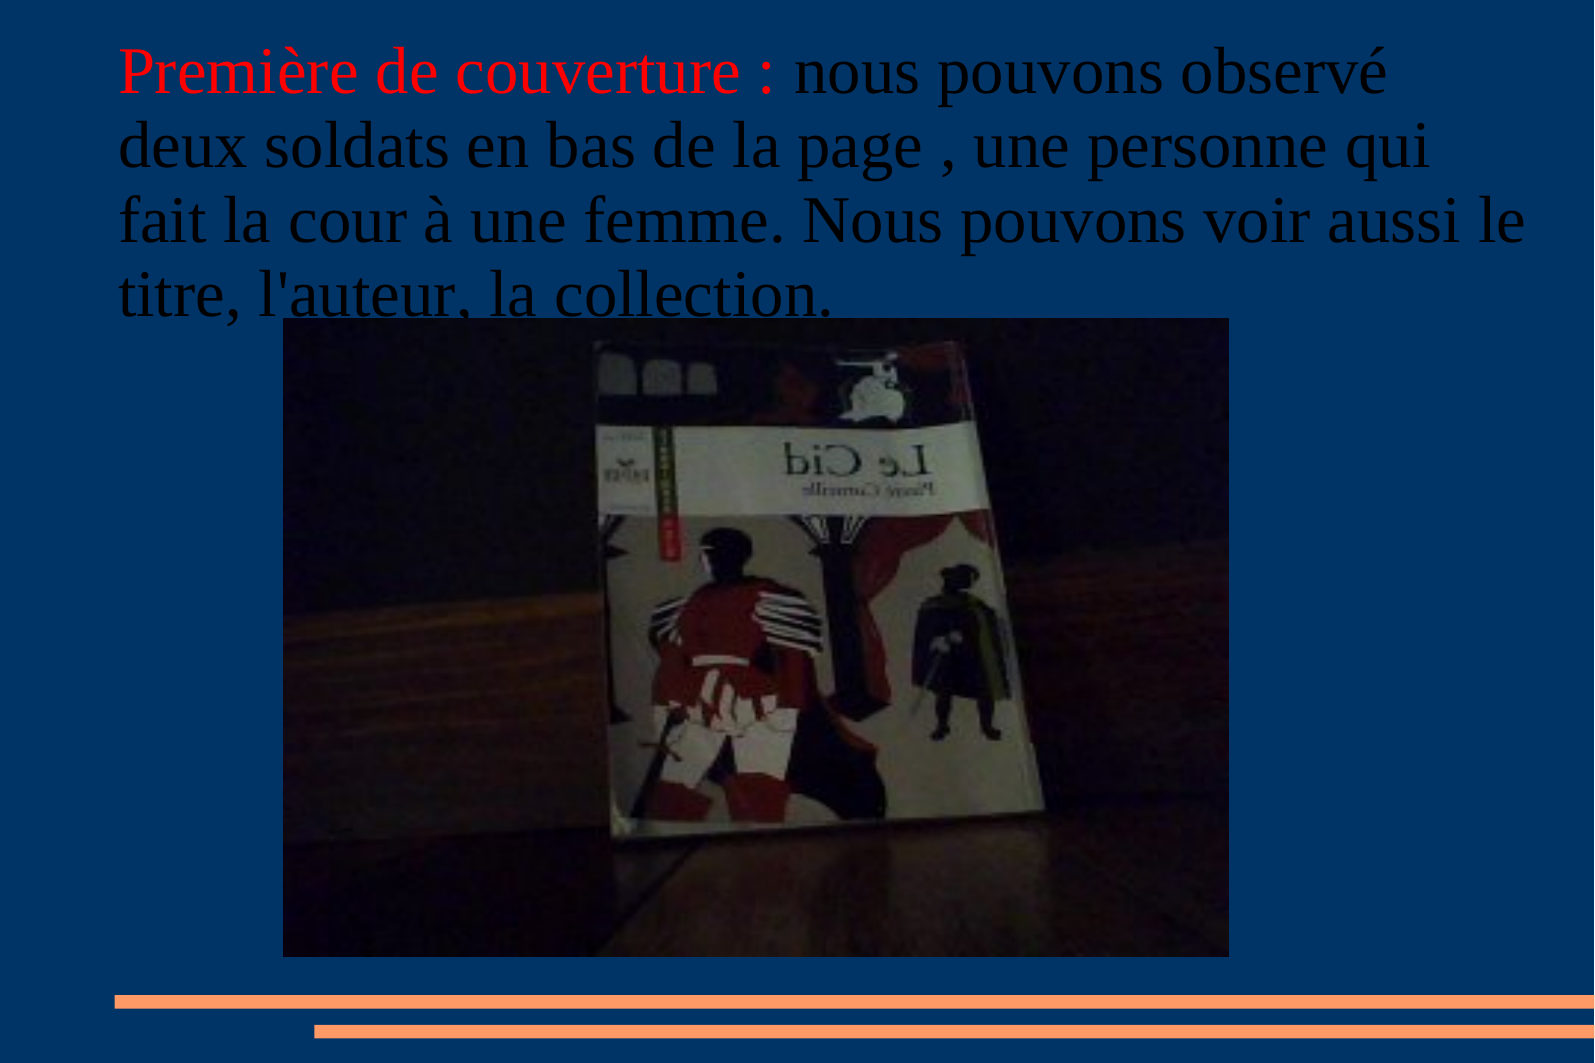

Première de couverture : nous pouvons observé deux soldats en bas de la page , une personne qui fait la cour à une femme. Nous pouvons voir aussi le titre, l'auteur, la collection.
#